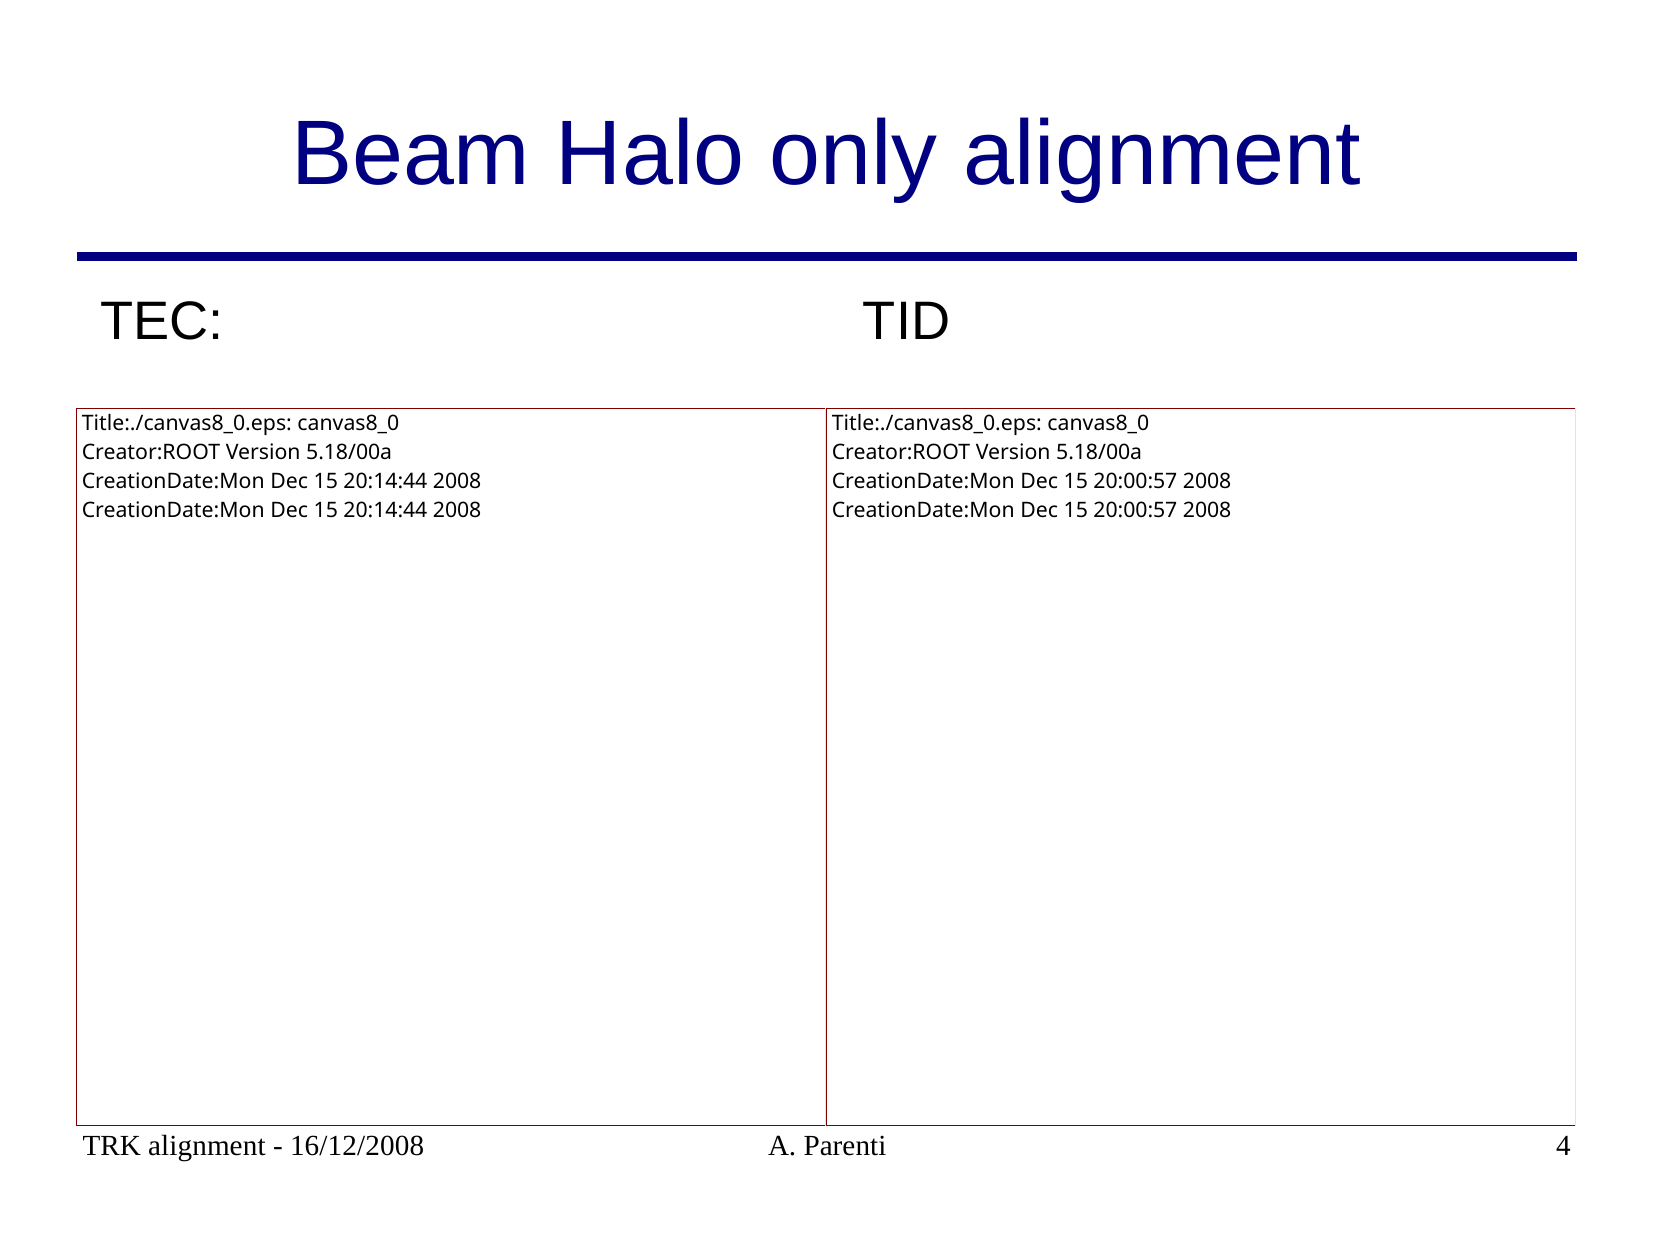

# Beam Halo only alignment
TEC:
TID
4